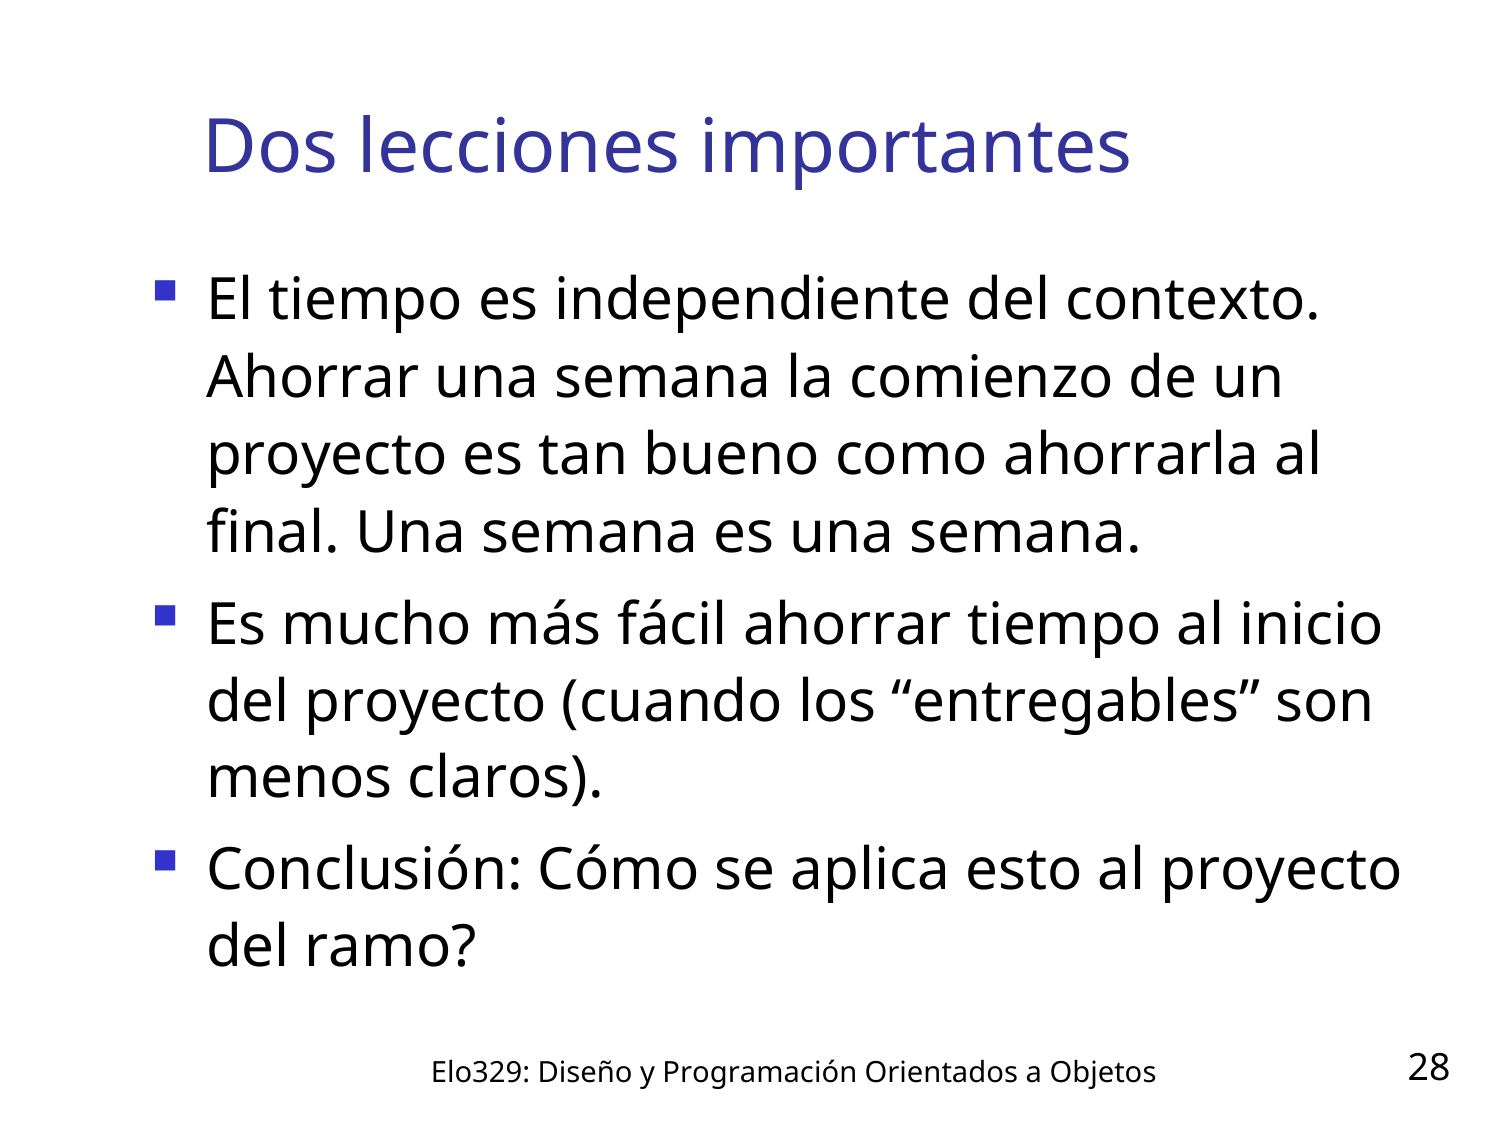

# Dos lecciones importantes
El tiempo es independiente del contexto. Ahorrar una semana la comienzo de un proyecto es tan bueno como ahorrarla al final. Una semana es una semana.
Es mucho más fácil ahorrar tiempo al inicio del proyecto (cuando los “entregables” son menos claros).
Conclusión: Cómo se aplica esto al proyecto del ramo?
ELO329: Diseño y Programación Orientadas a Objetos
28